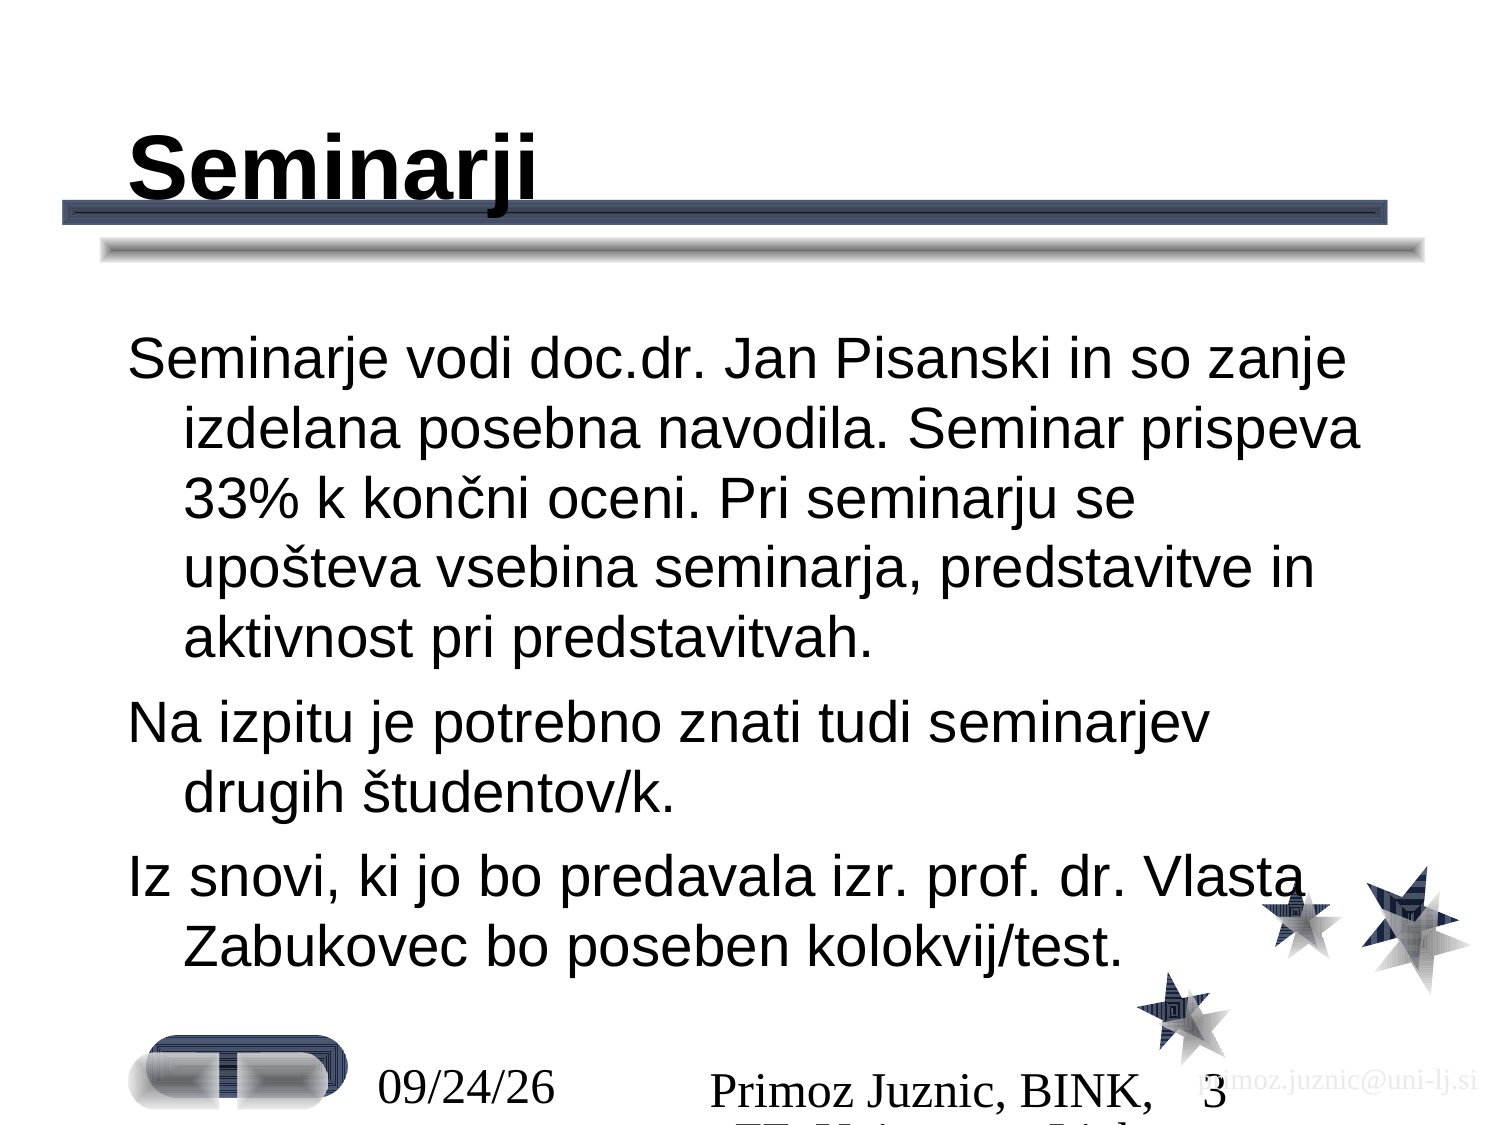

# Seminarji
Seminarje vodi doc.dr. Jan Pisanski in so zanje izdelana posebna navodila. Seminar prispeva 33% k končni oceni. Pri seminarju se upošteva vsebina seminarja, predstavitve in aktivnost pri predstavitvah.
Na izpitu je potrebno znati tudi seminarjev drugih študentov/k.
Iz snovi, ki jo bo predavala izr. prof. dr. Vlasta Zabukovec bo poseben kolokvij/test.
Primoz Juznic, BINK, FF, Univerza v Ljubljani
3